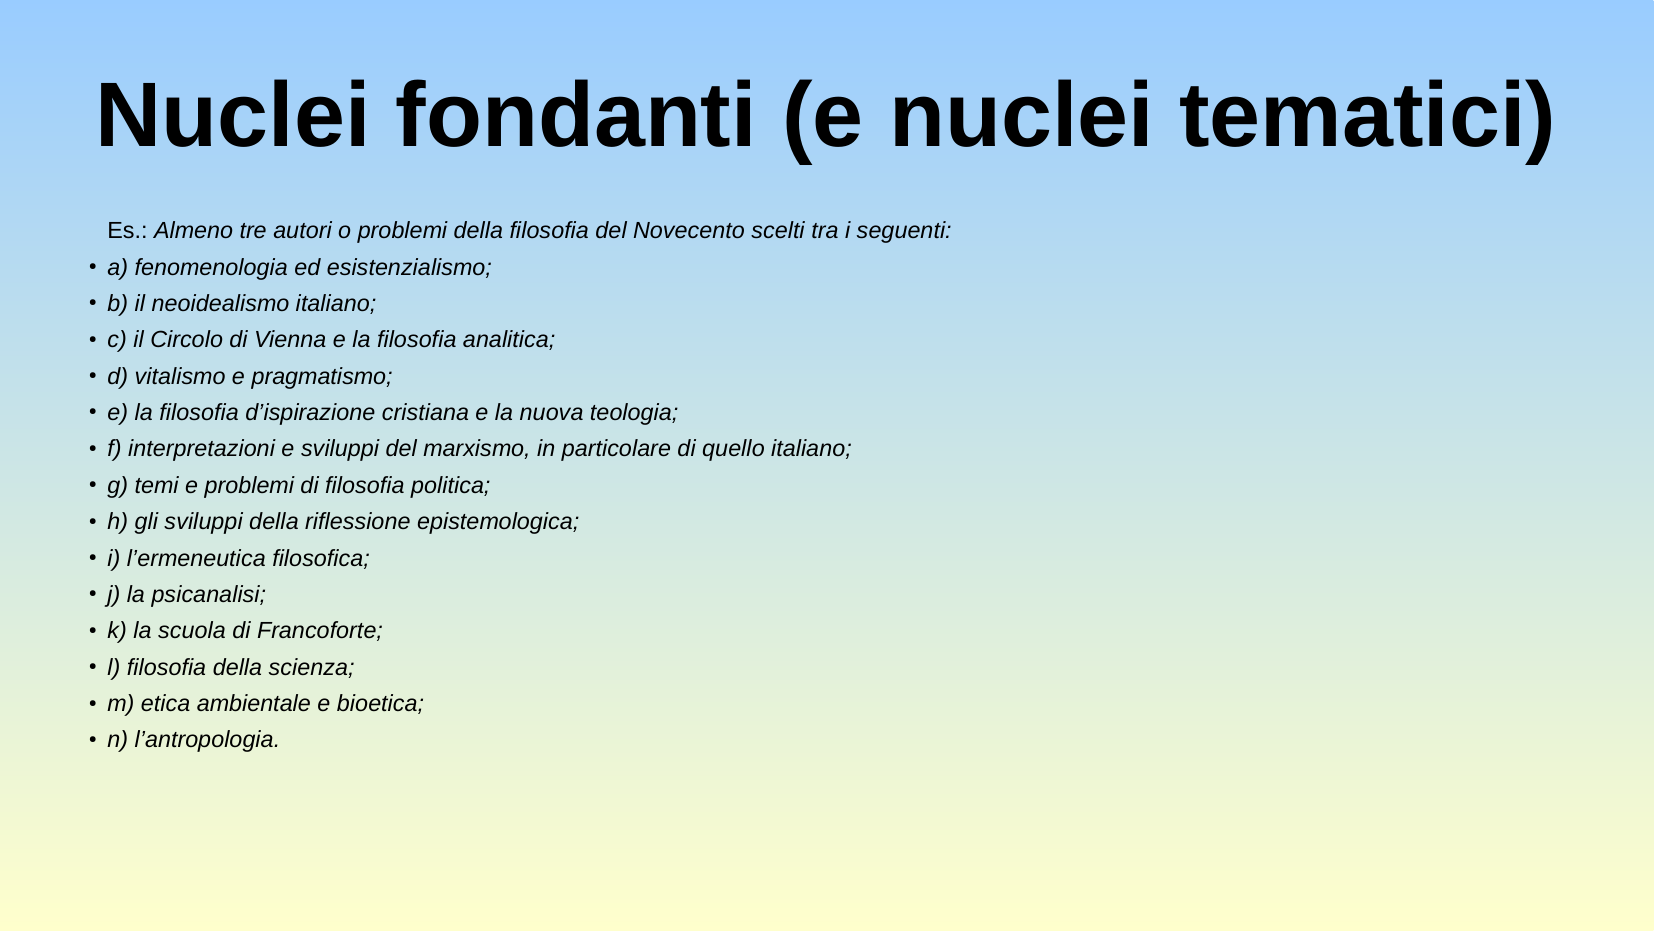

# Nuclei fondanti (e nuclei tematici)
Es.: Almeno tre autori o problemi della filosofia del Novecento scelti tra i seguenti:
a) fenomenologia ed esistenzialismo;
b) il neoidealismo italiano;
c) il Circolo di Vienna e la filosofia analitica;
d) vitalismo e pragmatismo;
e) la filosofia d’ispirazione cristiana e la nuova teologia;
f) interpretazioni e sviluppi del marxismo, in particolare di quello italiano;
g) temi e problemi di filosofia politica;
h) gli sviluppi della riflessione epistemologica;
i) l’ermeneutica filosofica;
j) la psicanalisi;
k) la scuola di Francoforte;
l) filosofia della scienza;
m) etica ambientale e bioetica;
n) l’antropologia.